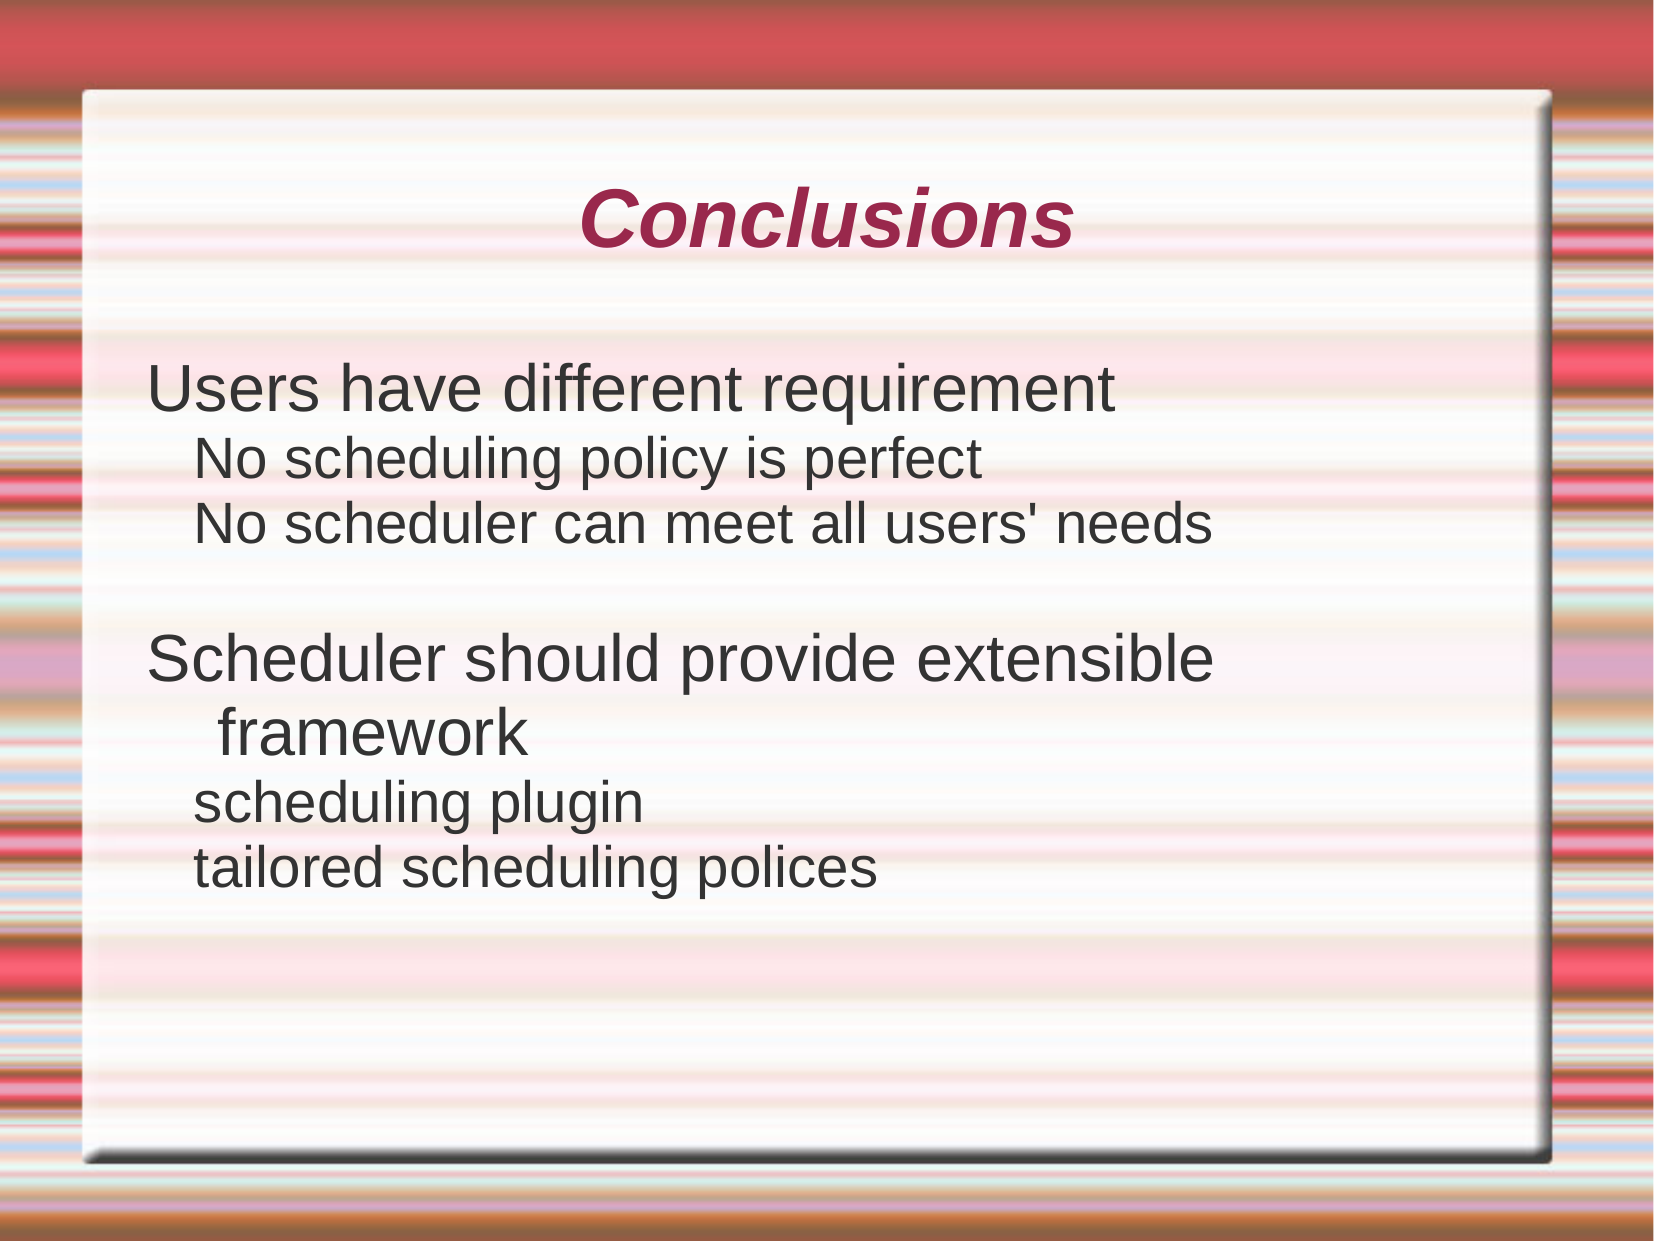

# Conclusions
Users have different requirement
No scheduling policy is perfect
No scheduler can meet all users' needs
Scheduler should provide extensible framework
scheduling plugin
tailored scheduling polices